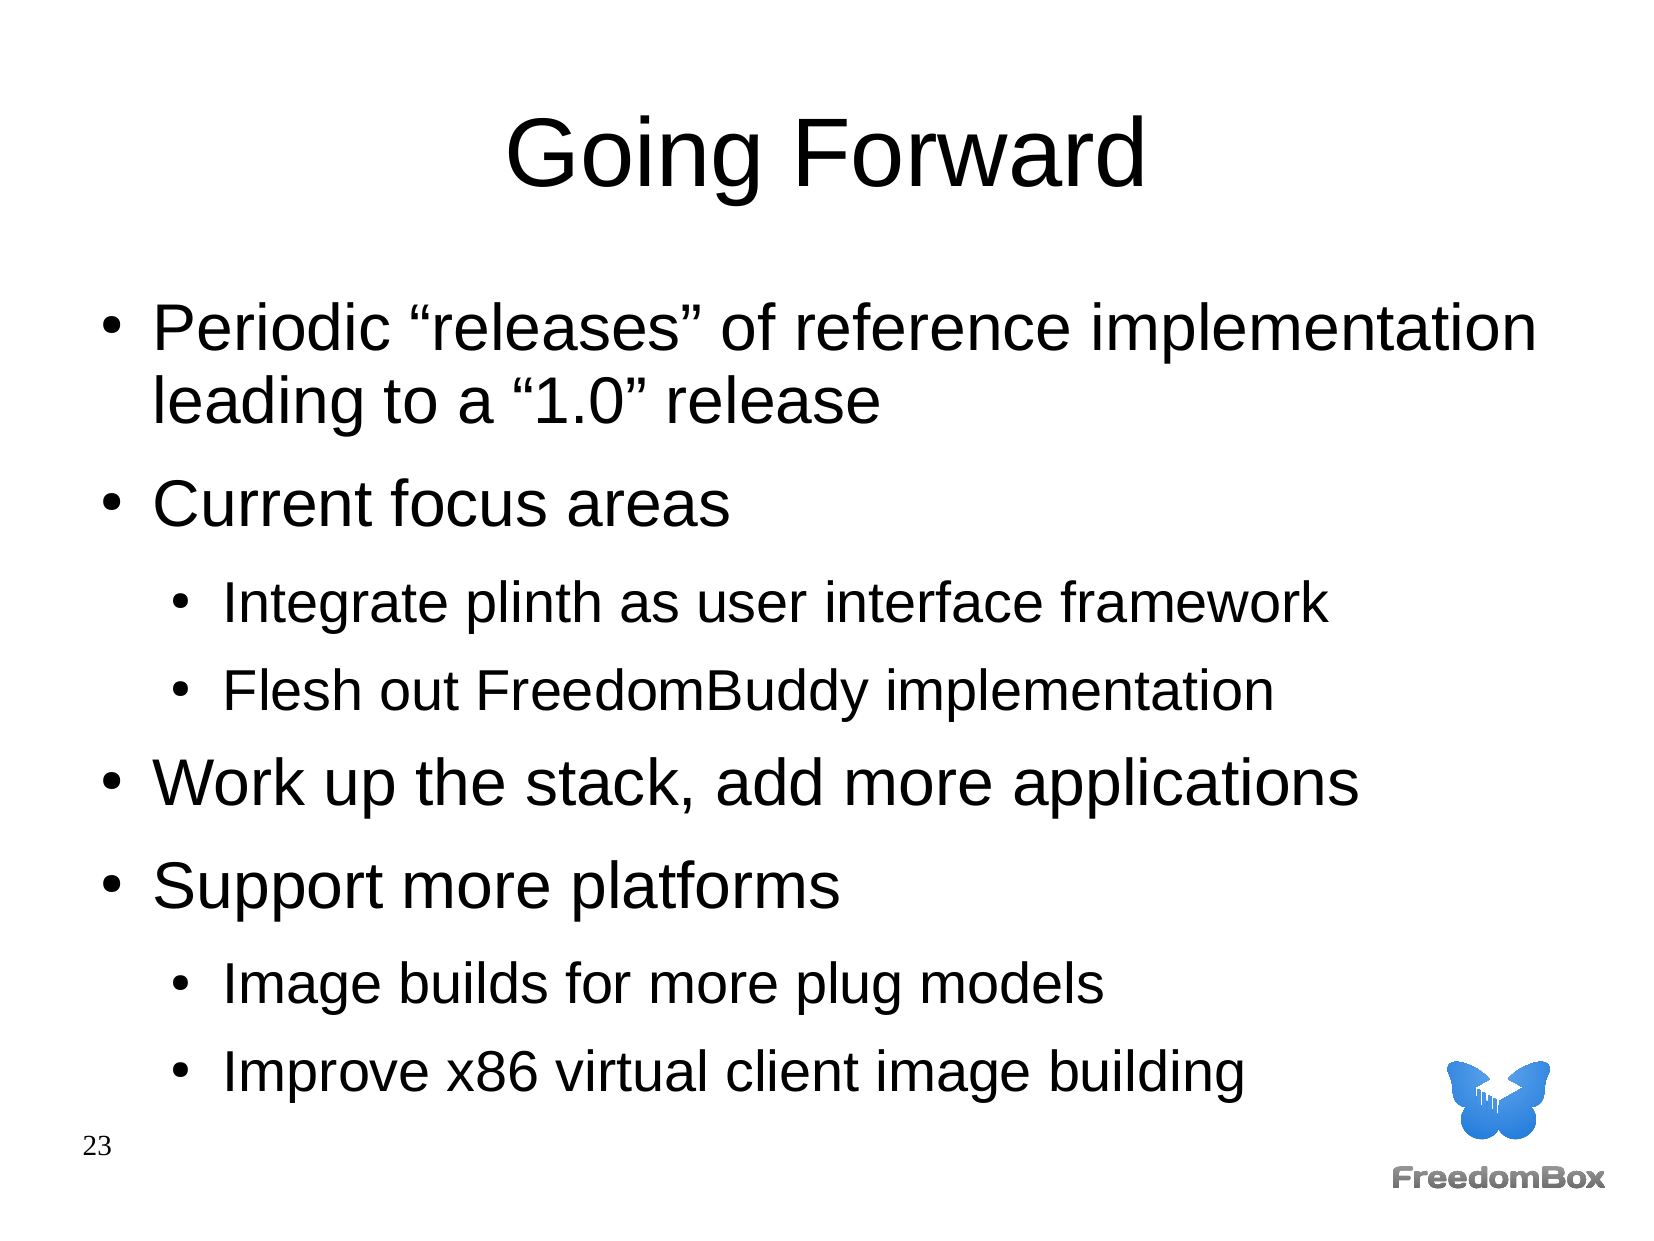

# Going Forward
Periodic “releases” of reference implementation leading to a “1.0” release
Current focus areas
Integrate plinth as user interface framework
Flesh out FreedomBuddy implementation
Work up the stack, add more applications
Support more platforms
Image builds for more plug models
Improve x86 virtual client image building